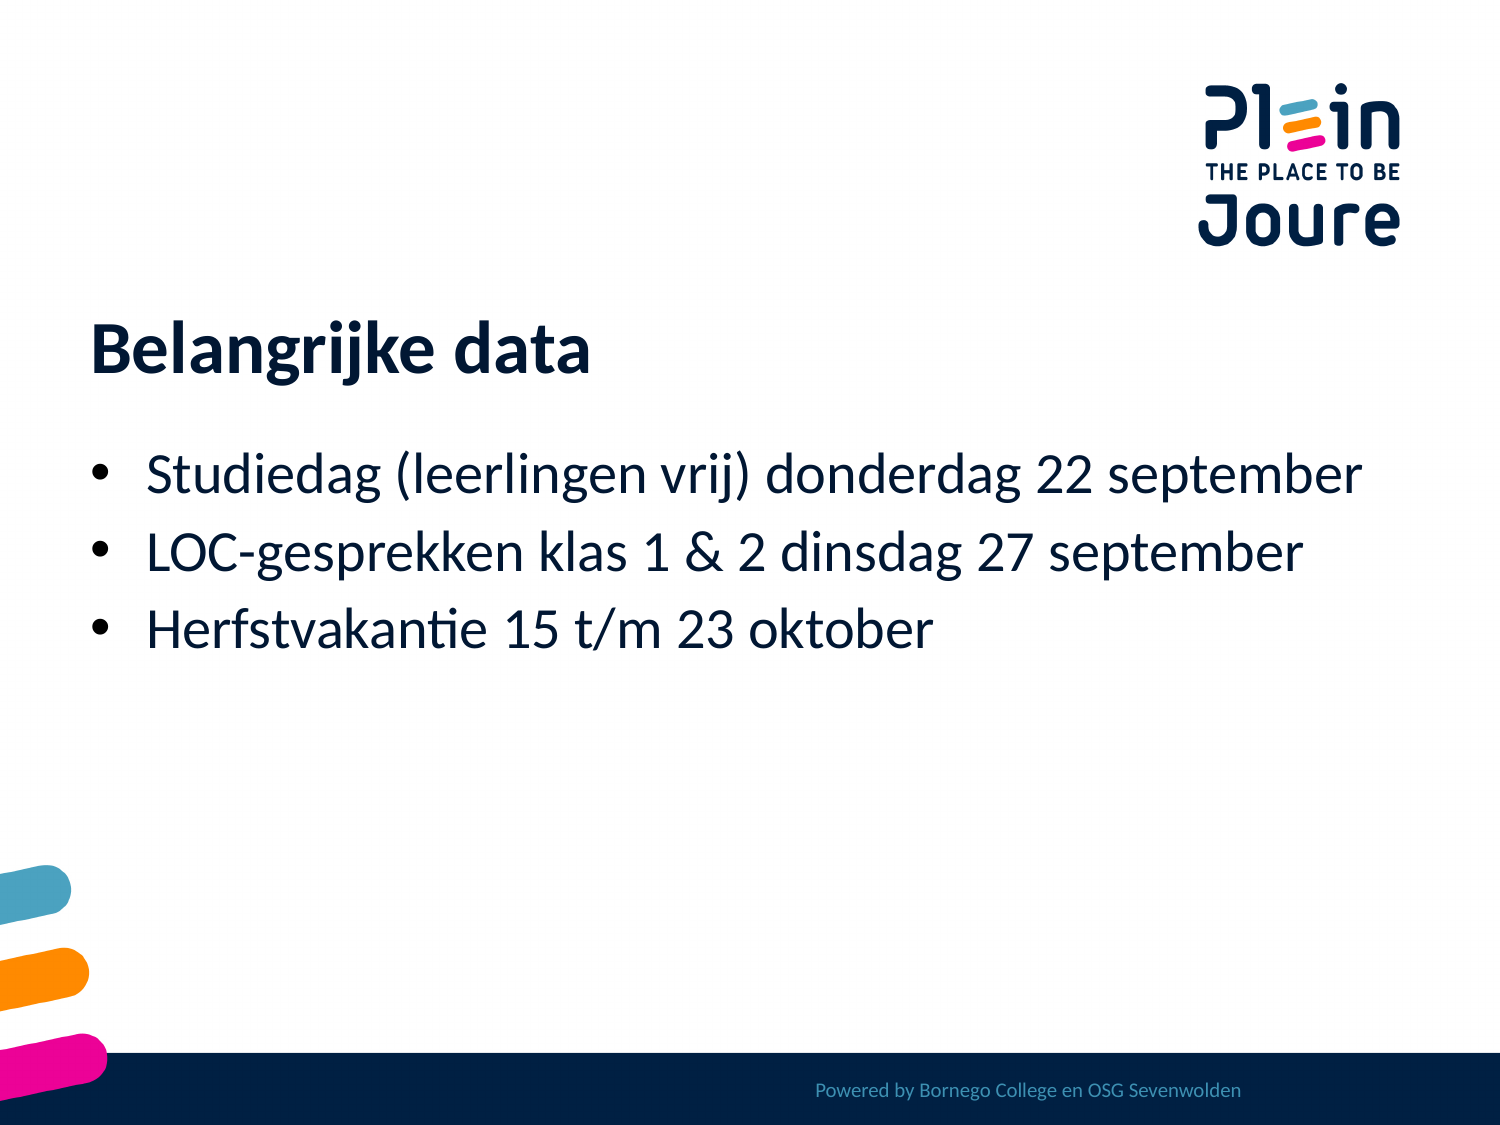

# Belangrijke data
Studiedag (leerlingen vrij) donderdag 22 september
LOC-gesprekken klas 1 & 2 dinsdag 27 september
Herfstvakantie 15 t/m 23 oktober
Powered by Bornego College en OSG Sevenwolden